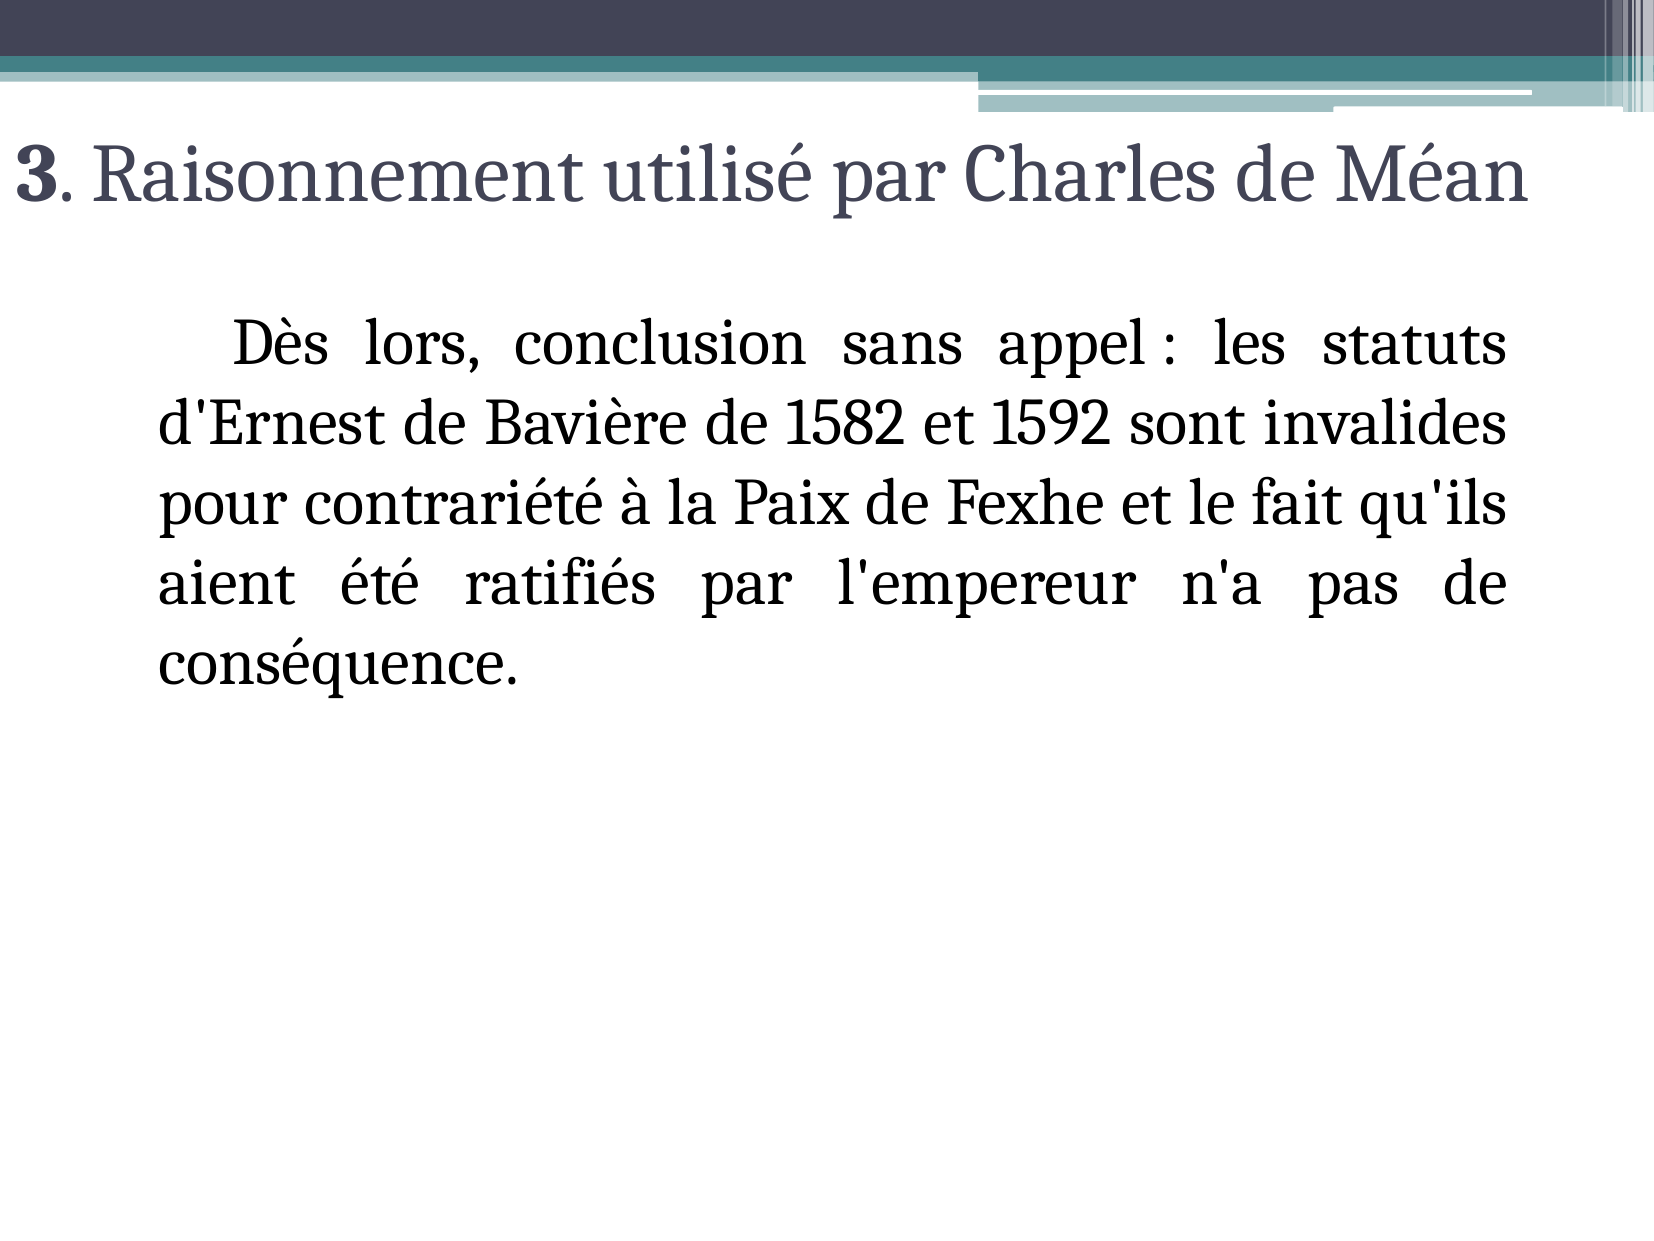

# 3. Raisonnement utilisé par Charles de Méan
	Dès lors, conclusion sans appel : les statuts d'Ernest de Bavière de 1582 et 1592 sont invalides pour contrariété à la Paix de Fexhe et le fait qu'ils aient été ratifiés par l'empereur n'a pas de conséquence.